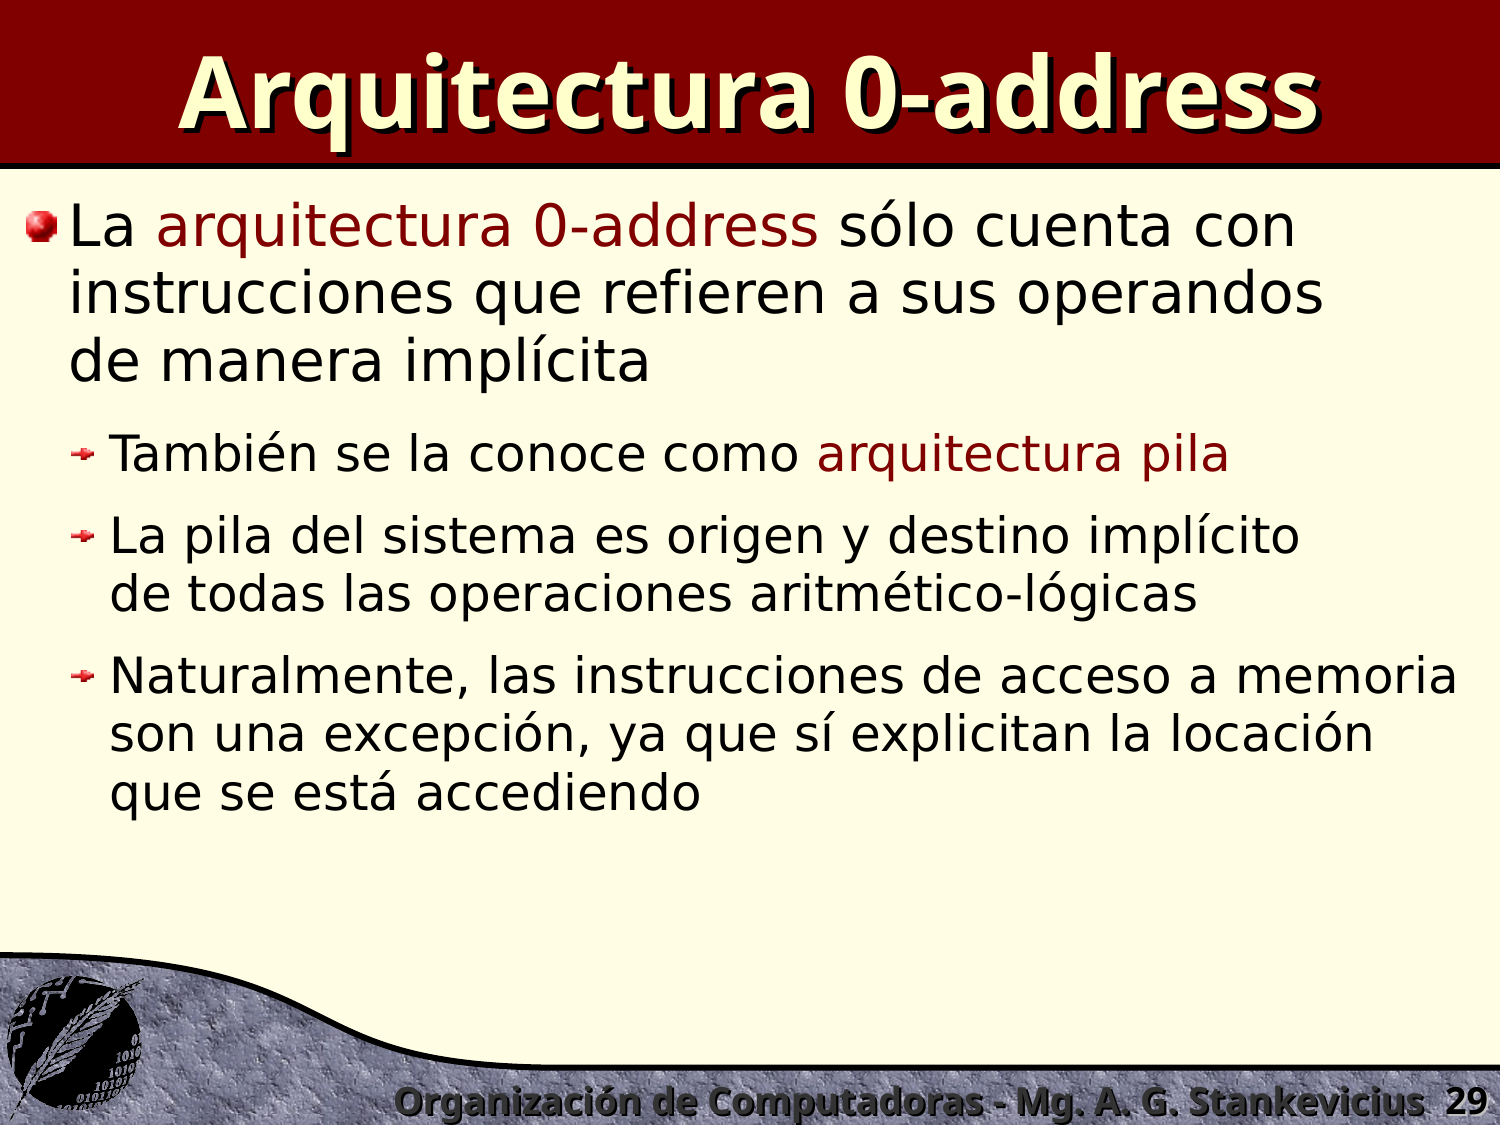

# Arquitectura 0-address
La arquitectura 0-address sólo cuenta con instrucciones que refieren a sus operandos
de manera implícita
También se la conoce como arquitectura pila
La pila del sistema es origen y destino implícito
de todas las operaciones aritmético-lógicas
Naturalmente, las instrucciones de acceso a memoria son una excepción, ya que sí explicitan la locación que se está accediendo
29